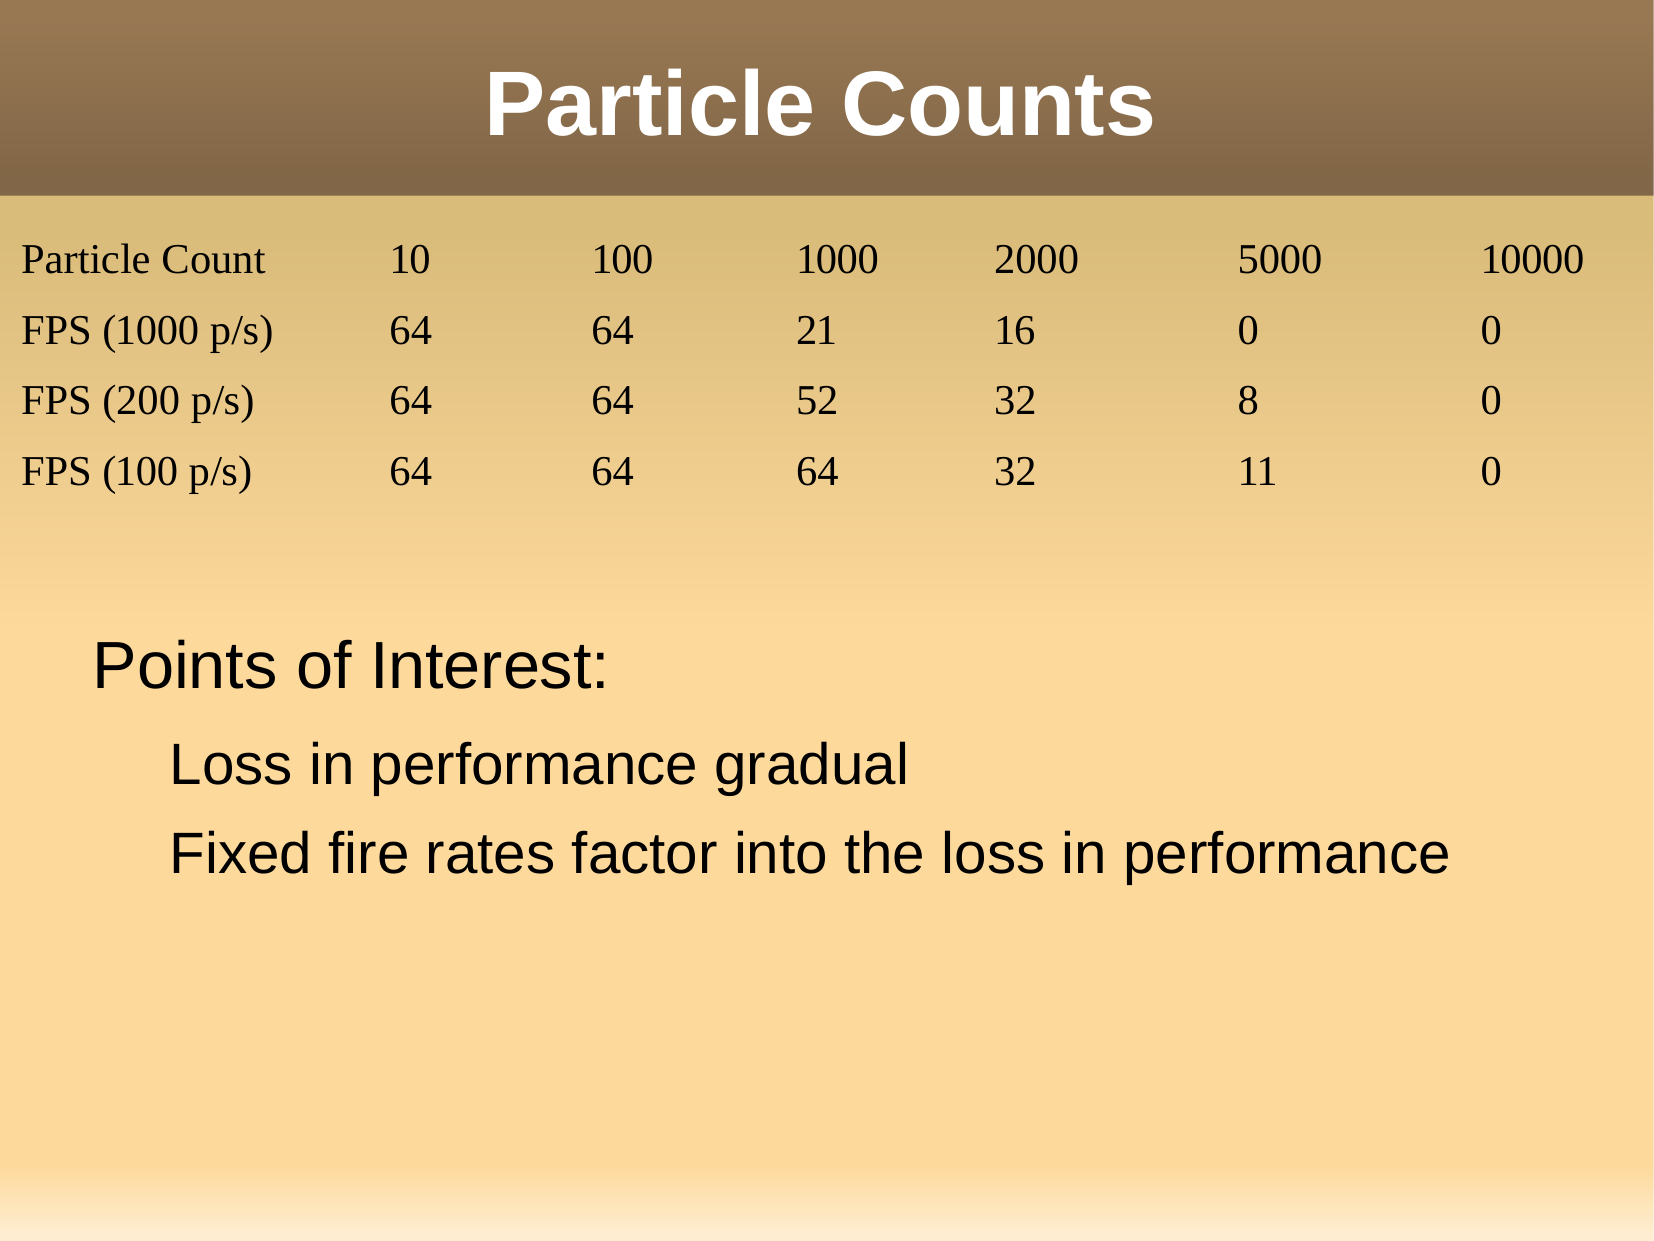

# Particle Counts
Points of Interest:
Loss in performance gradual
Fixed fire rates factor into the loss in performance